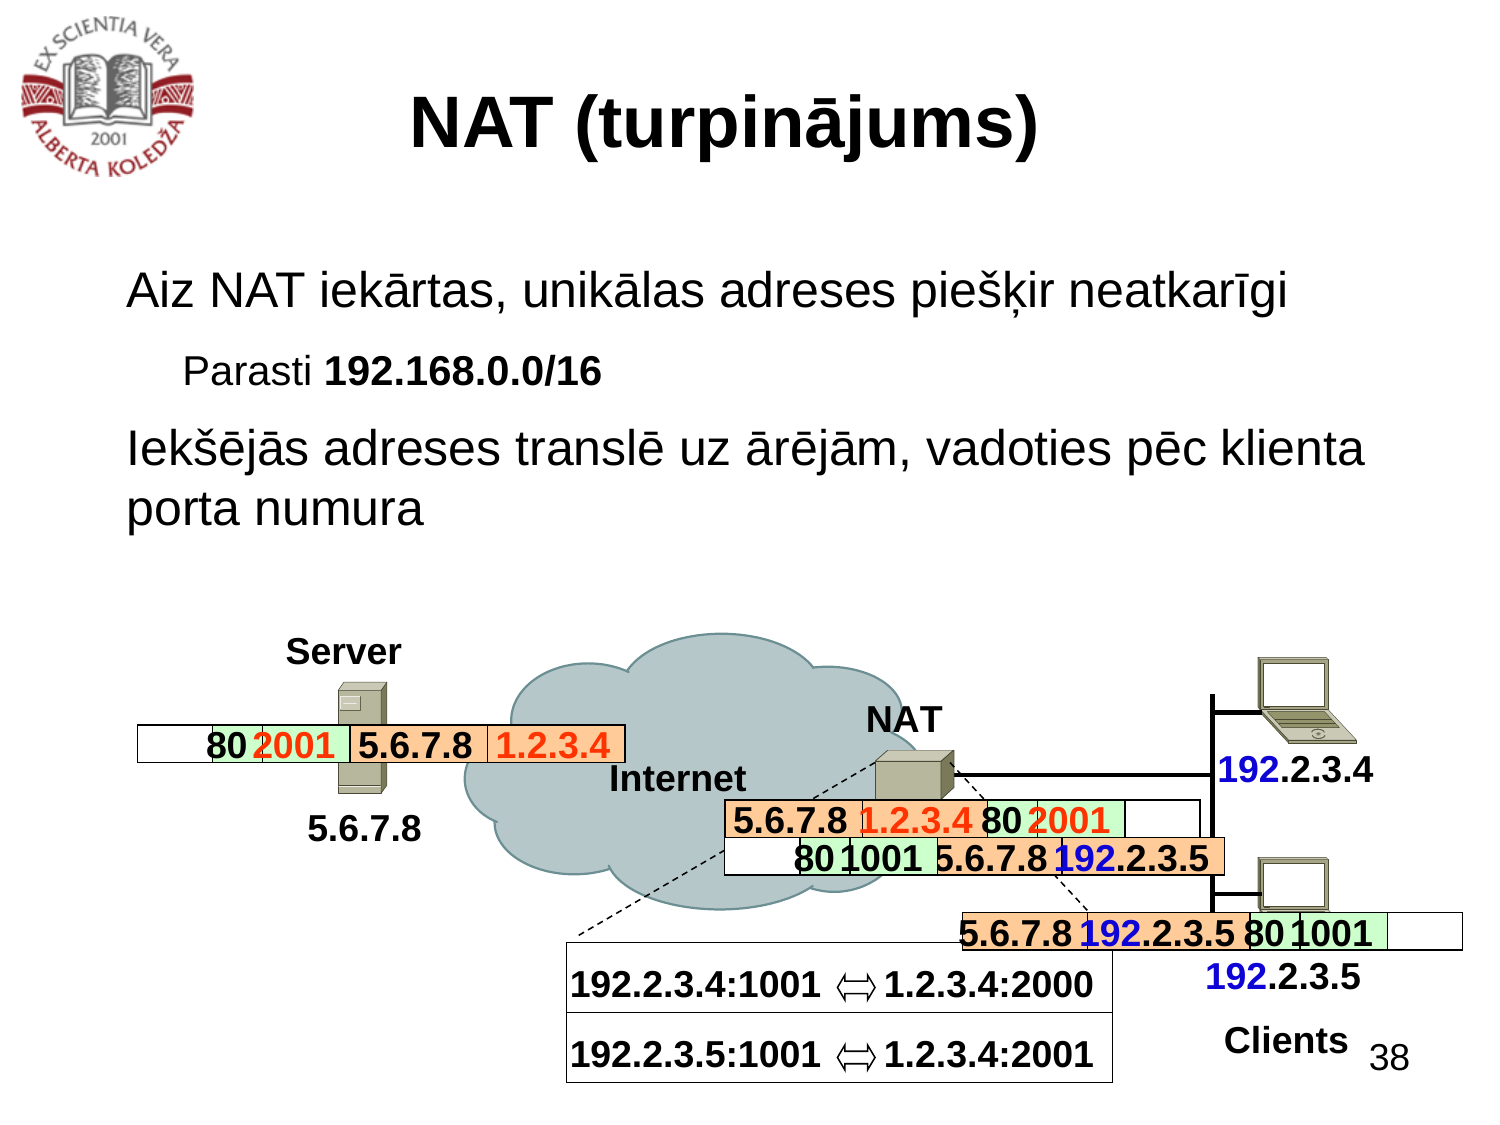

# NAT (turpinājums)
Aiz NAT iekārtas, unikālas adreses piešķir neatkarīgi
Parasti 192.168.0.0/16
Iekšējās adreses translē uz ārējām, vadoties pēc klienta porta numura
Server
NAT
80
2001
5.6.7.8
1.2.3.4
192.2.3.4
Internet
5.6.7.8
5.6.7.8
1.2.3.4
80
2001
1.2.3.4
80
1001
5.6.7.8
192.2.3.5
5.6.7.8
192.2.3.5
80
1001
192.2.3.4:1001 1.2.3.4:2000
192.2.3.5
Clients
192.2.3.5:1001 1.2.3.4:2001